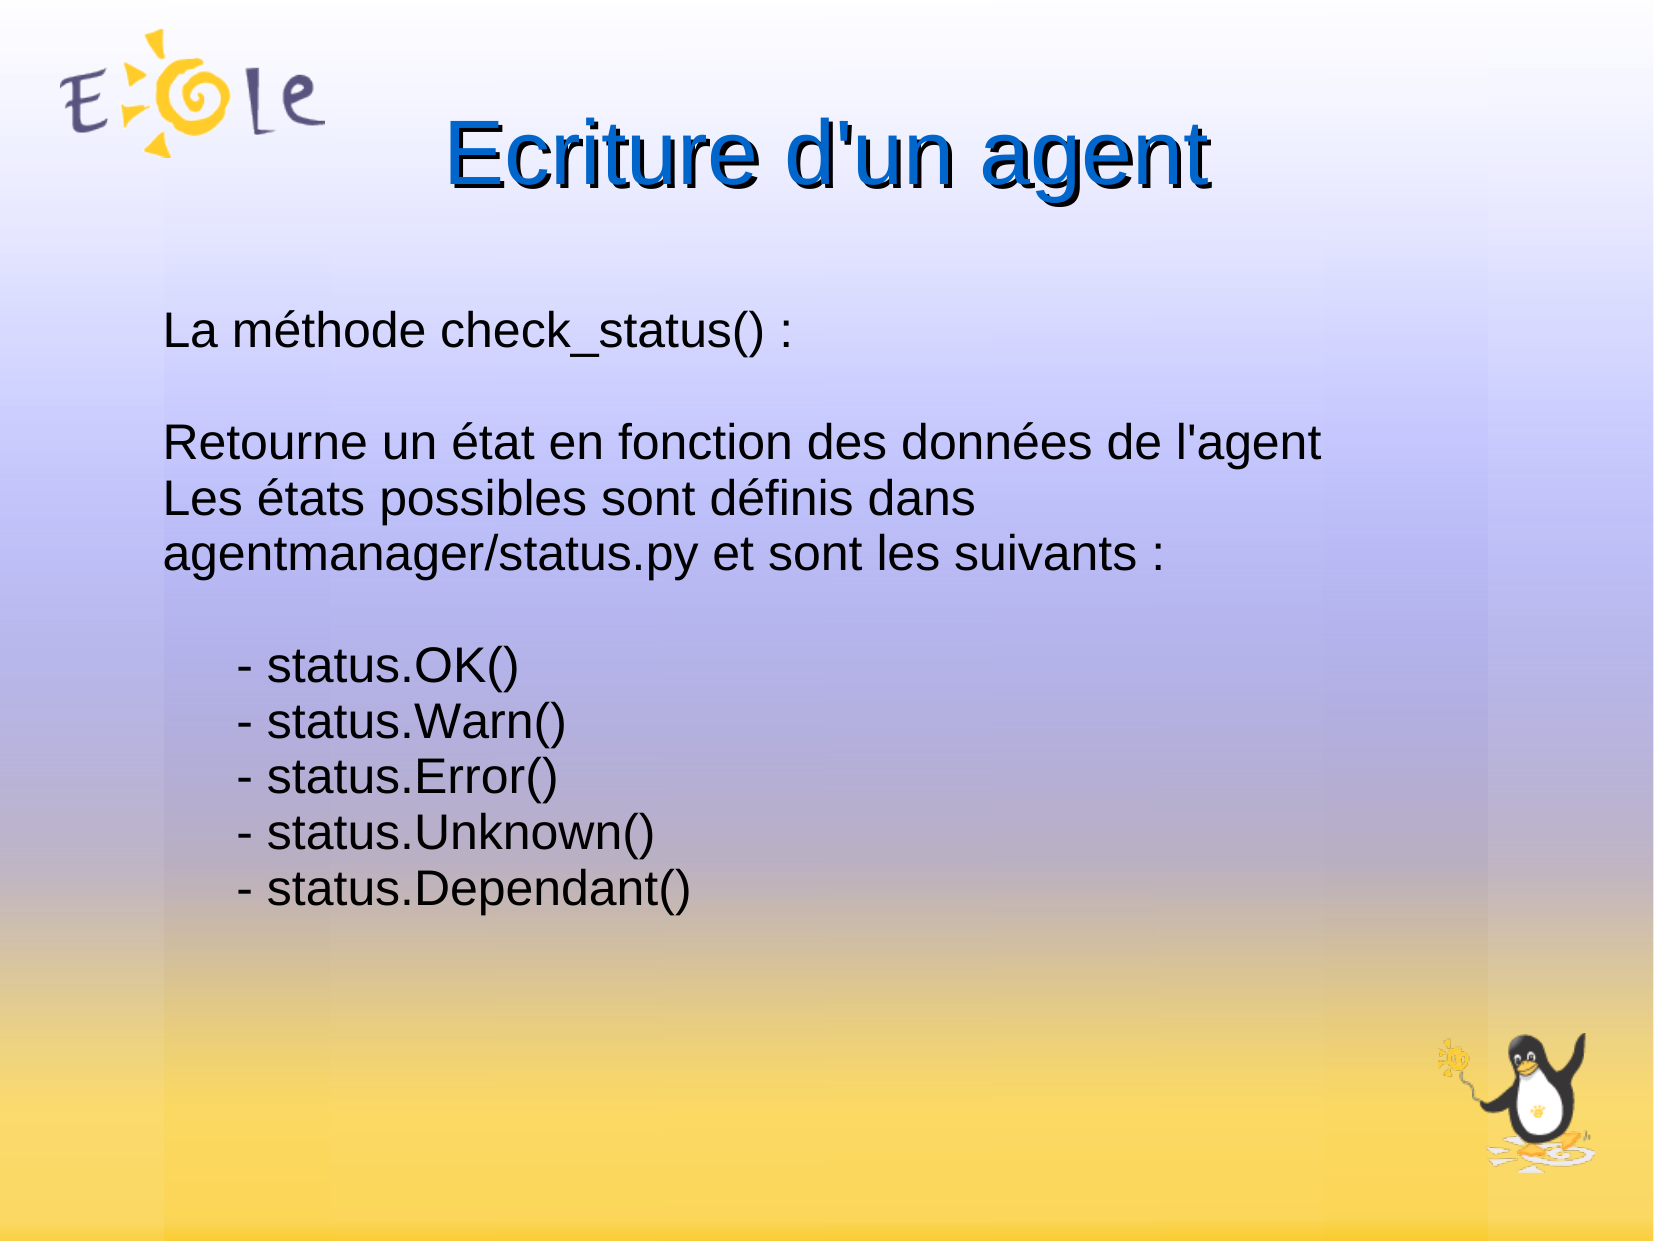

# Ecriture d'un agent
La méthode check_status() :
Retourne un état en fonction des données de l'agent
Les états possibles sont définis dans agentmanager/status.py et sont les suivants :
	- status.OK()
	- status.Warn()
	- status.Error()
	- status.Unknown()
	- status.Dependant()